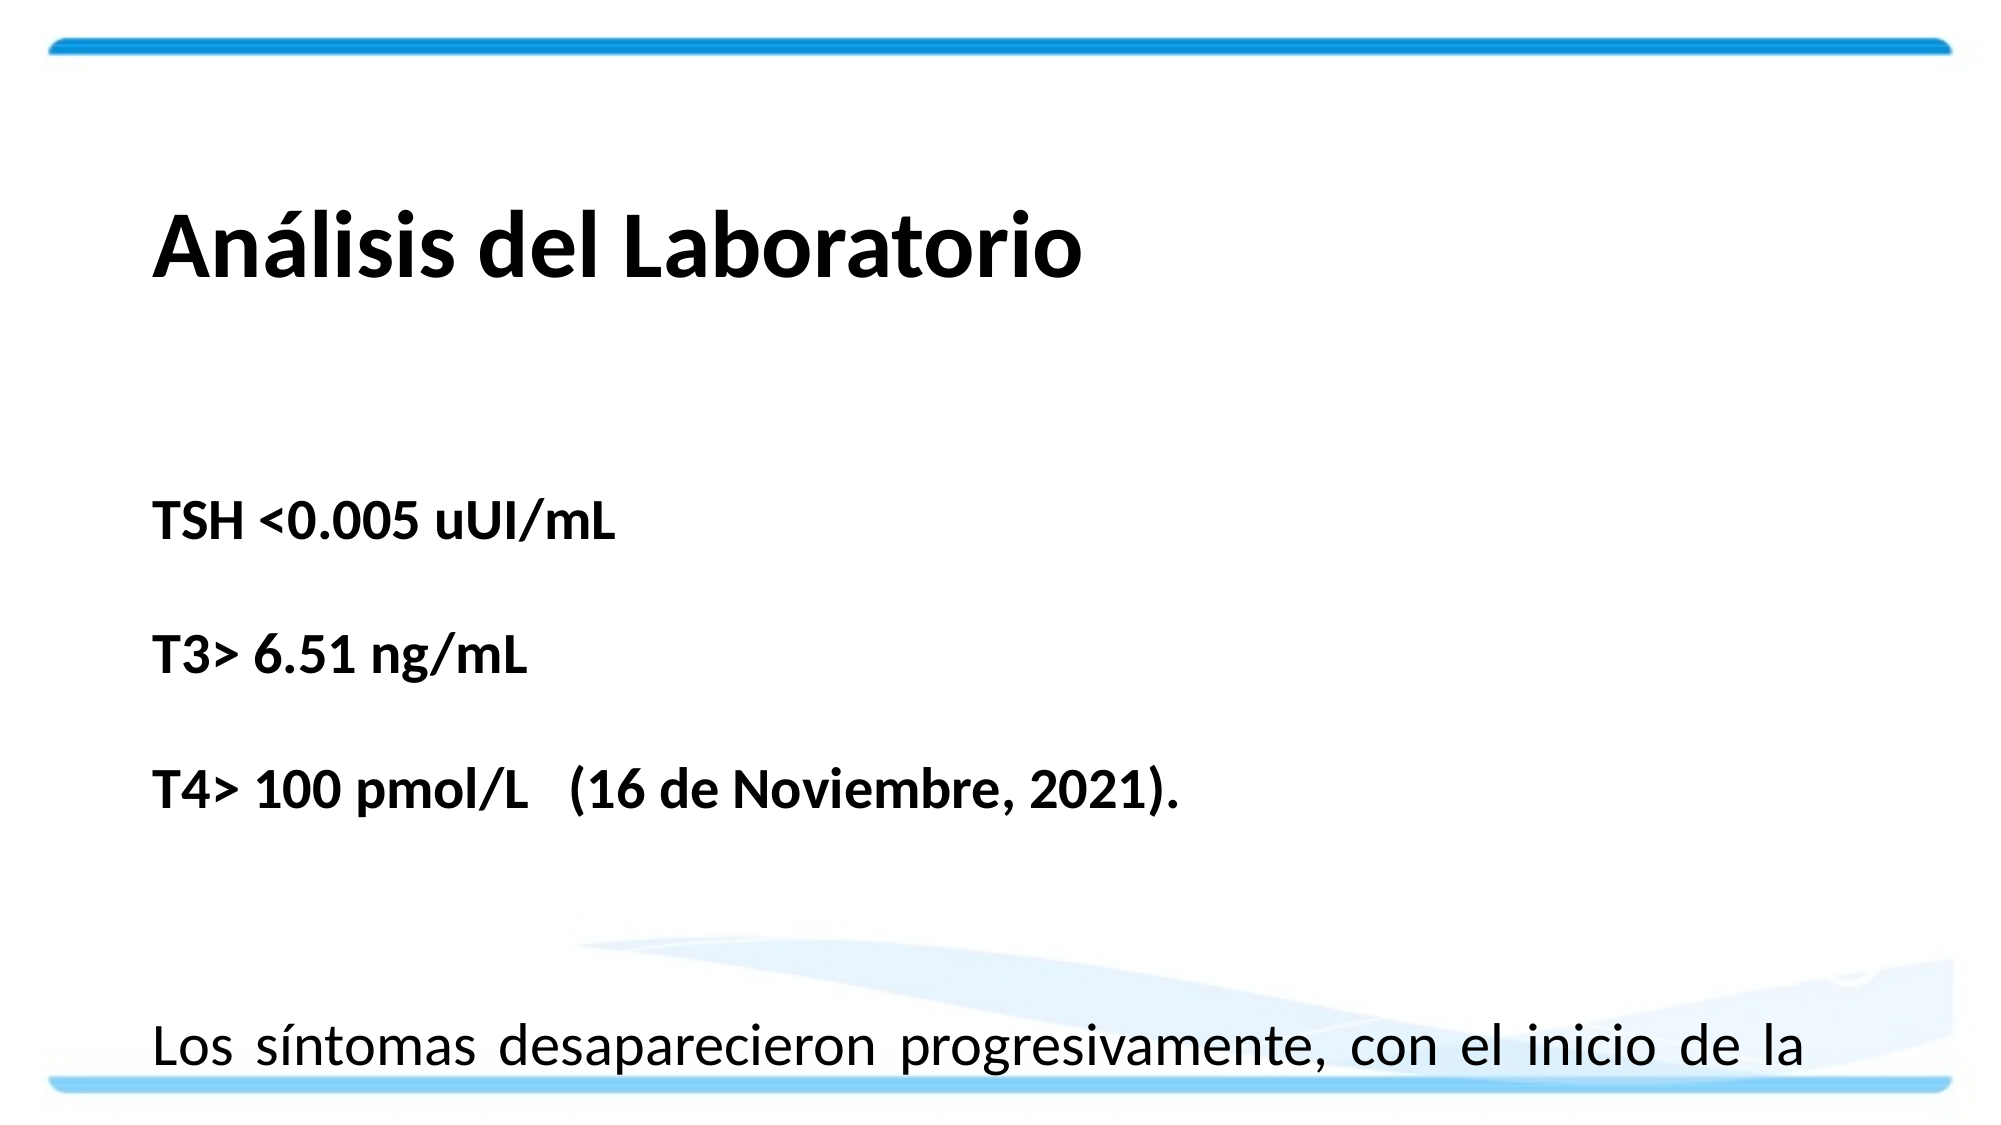

# Análisis del Laboratorio
TSH <0.005 uUI/mL
T3> 6.51 ng/mL
T4> 100 pmol/L (16 de Noviembre, 2021).
Los síntomas desaparecieron progresivamente, con el inicio de la medicación antitiroidea adecuada: metimazol y propranolol.
Actualmente (Abril, 2023), la paciente se encuentra asintomática.